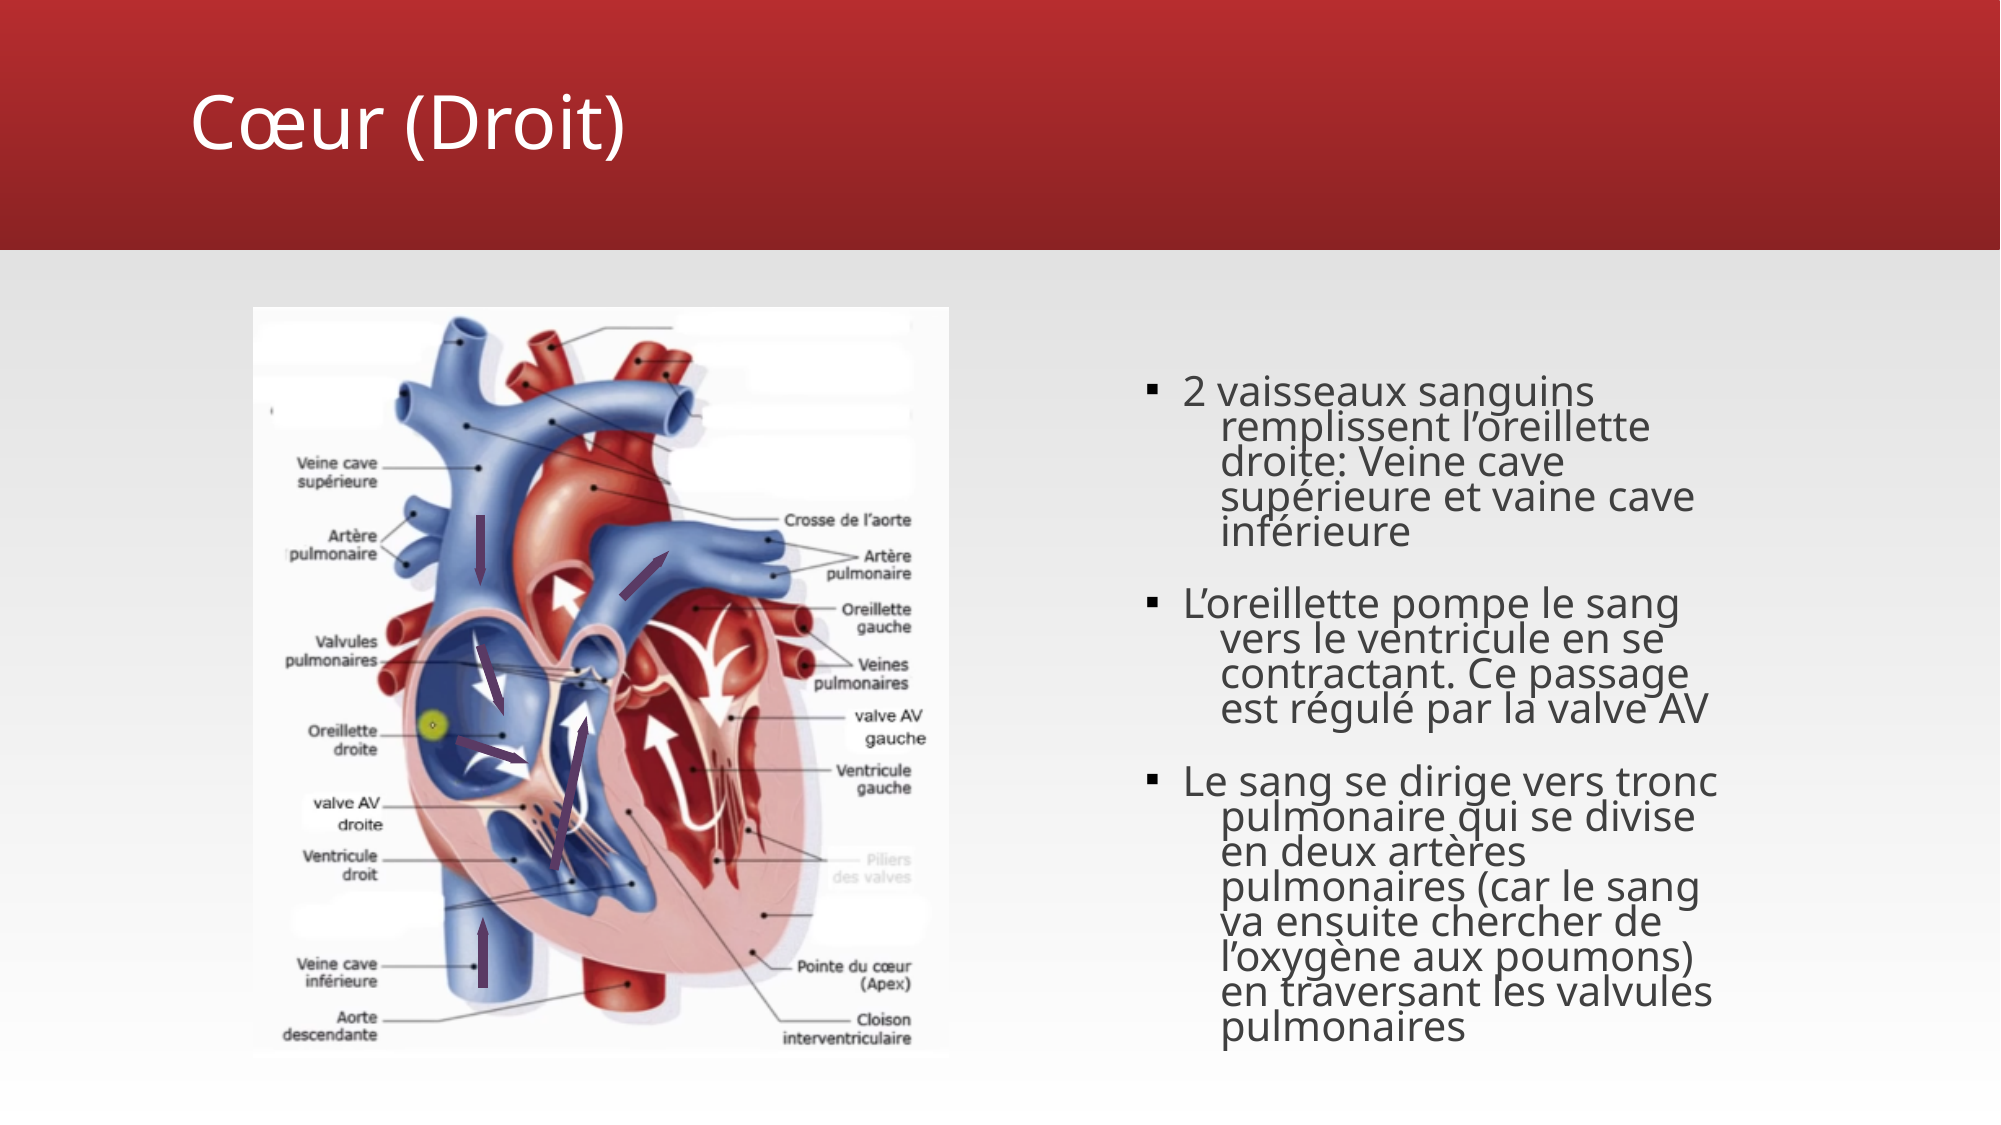

# Cœur (Droit)
2 vaisseaux sanguins remplissent l’oreillette droite: Veine cave supérieure et vaine cave inférieure
L’oreillette pompe le sang vers le ventricule en se contractant. Ce passage est régulé par la valve AV
Le sang se dirige vers tronc pulmonaire qui se divise en deux artères pulmonaires (car le sang va ensuite chercher de l’oxygène aux poumons) en traversant les valvules pulmonaires